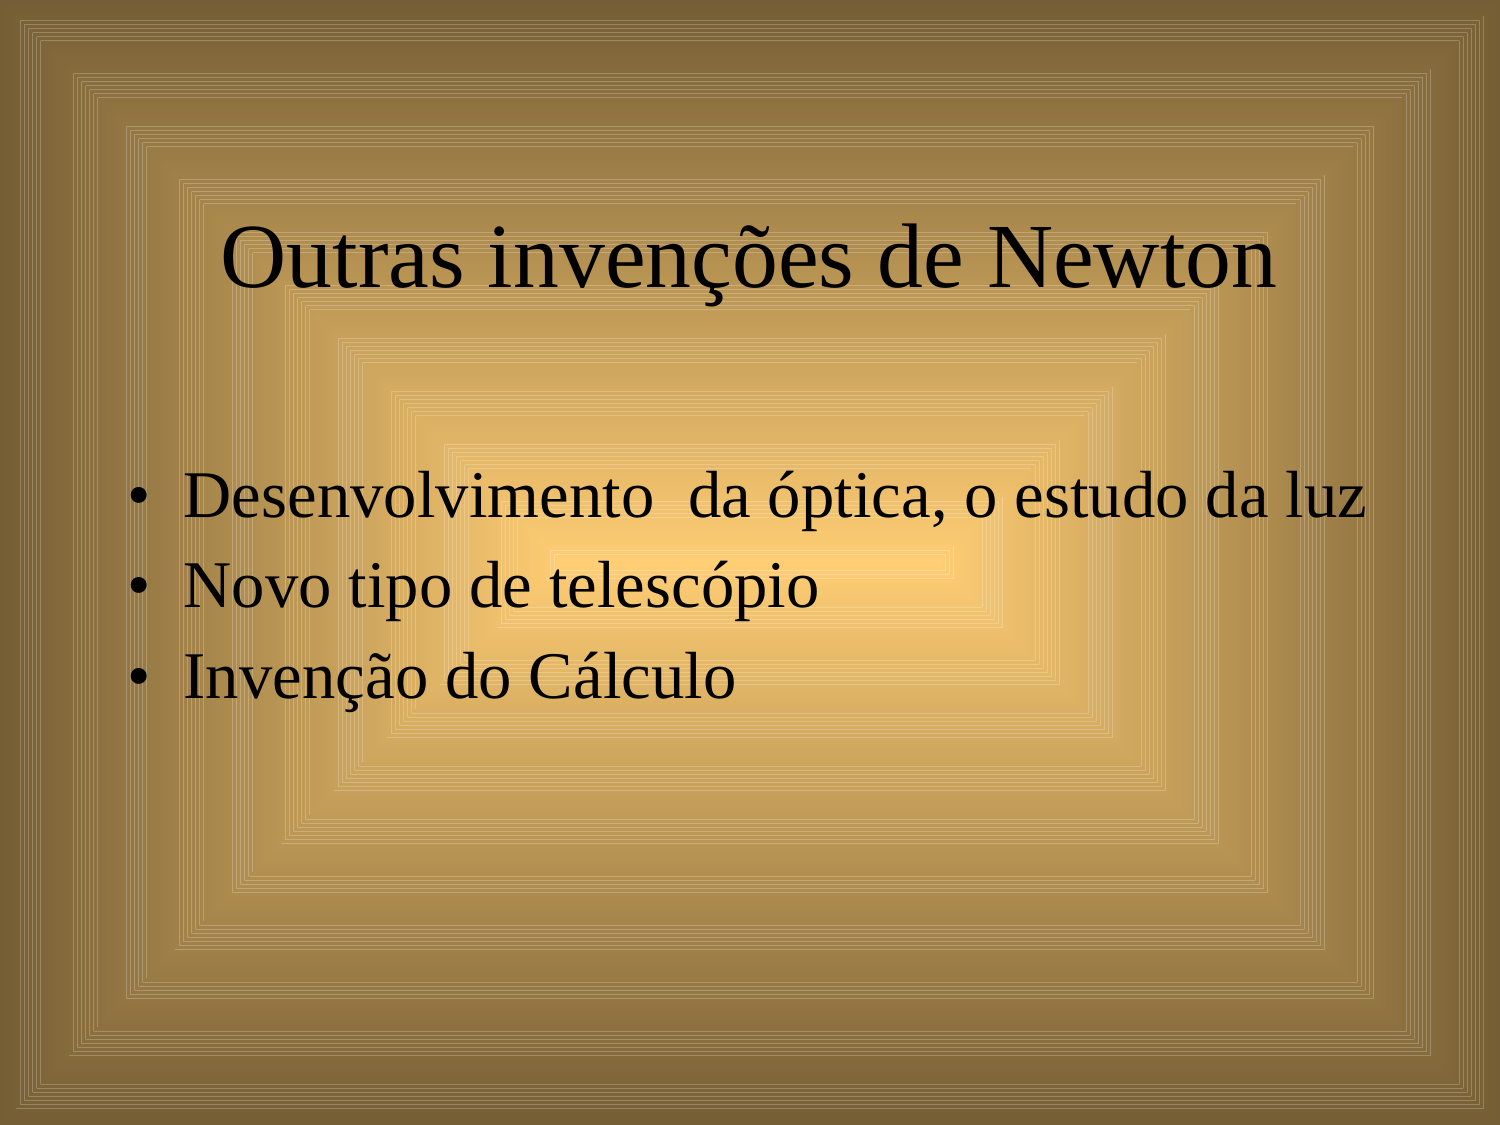

# Outras invenções de Newton
Desenvolvimento da óptica, o estudo da luz
Novo tipo de telescópio
Invenção do Cálculo